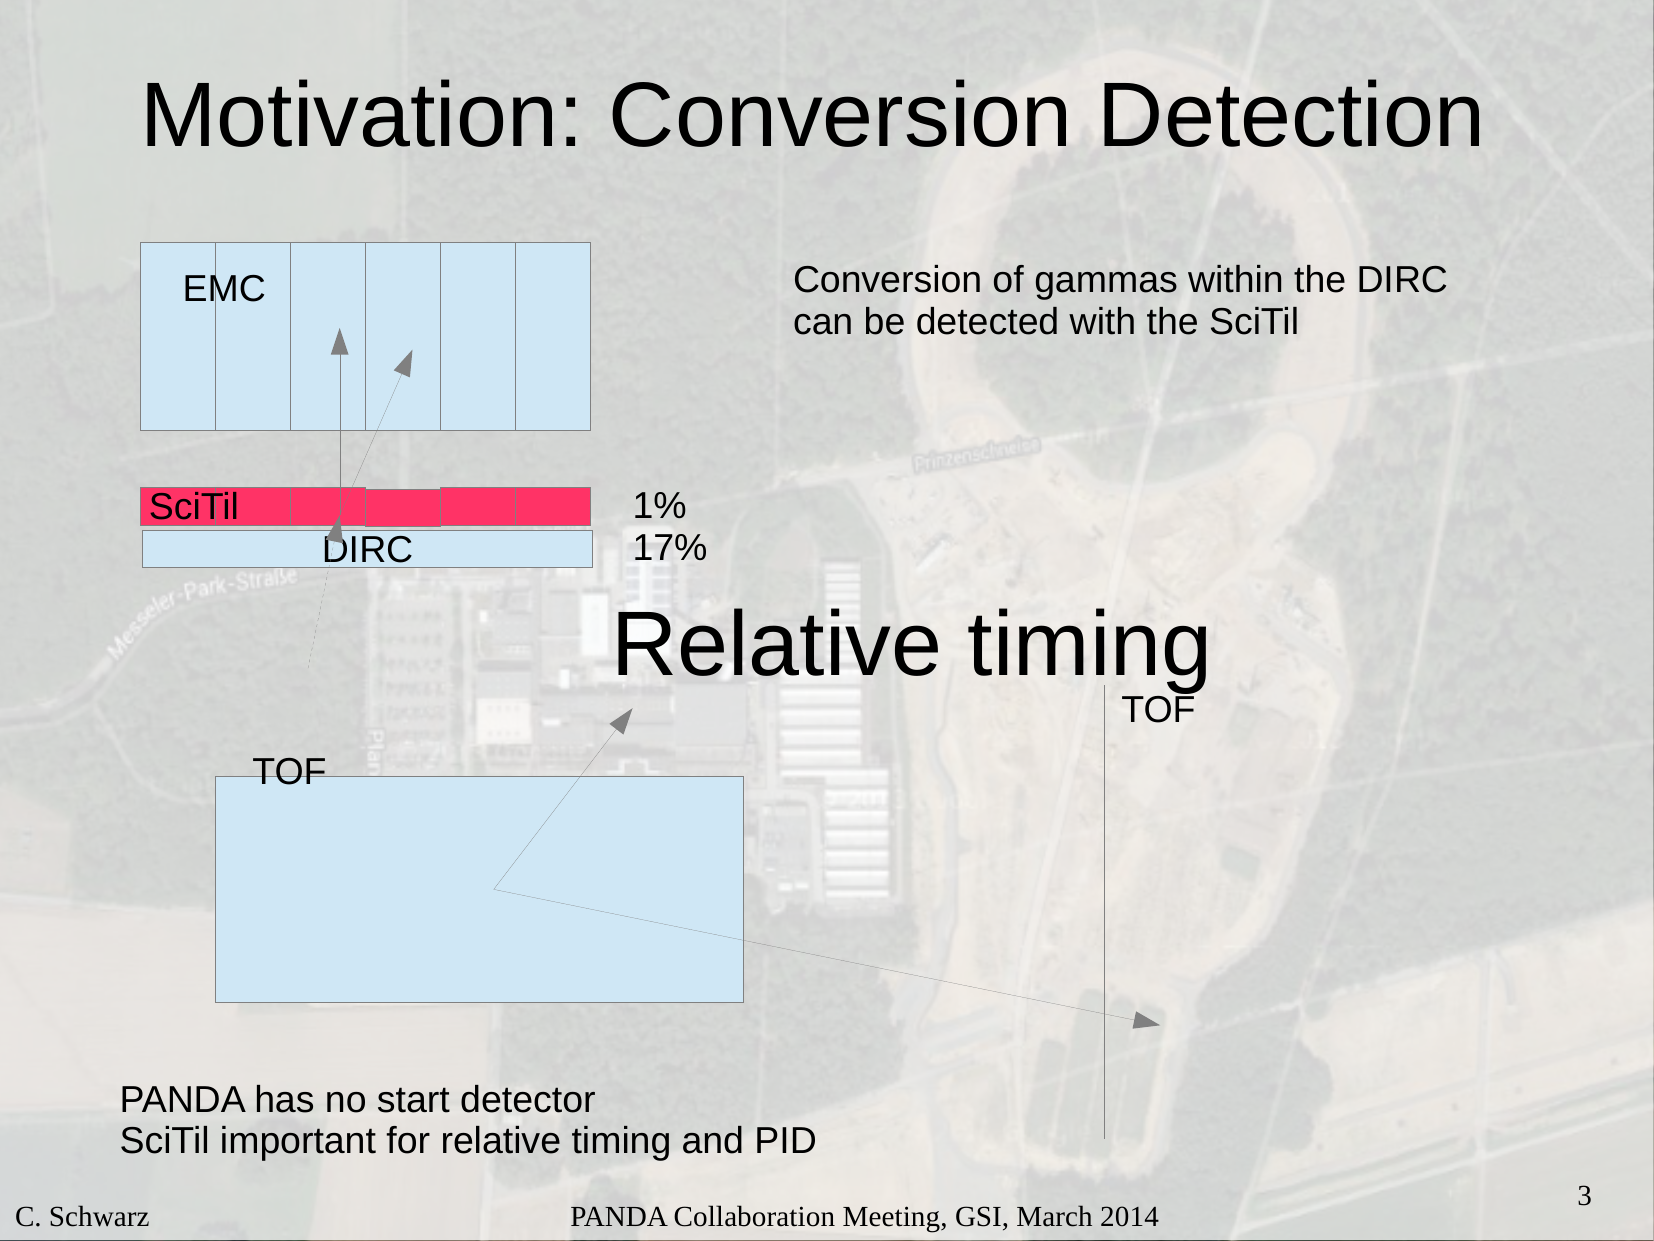

# Motivation: Conversion Detection
Conversion of gammas within the DIRC
can be detected with the SciTil
EMC
1%
17%
SciTil
DIRC
 Relative timing
TOF
TOF
PANDA has no start detector
SciTil important for relative timing and PID
3